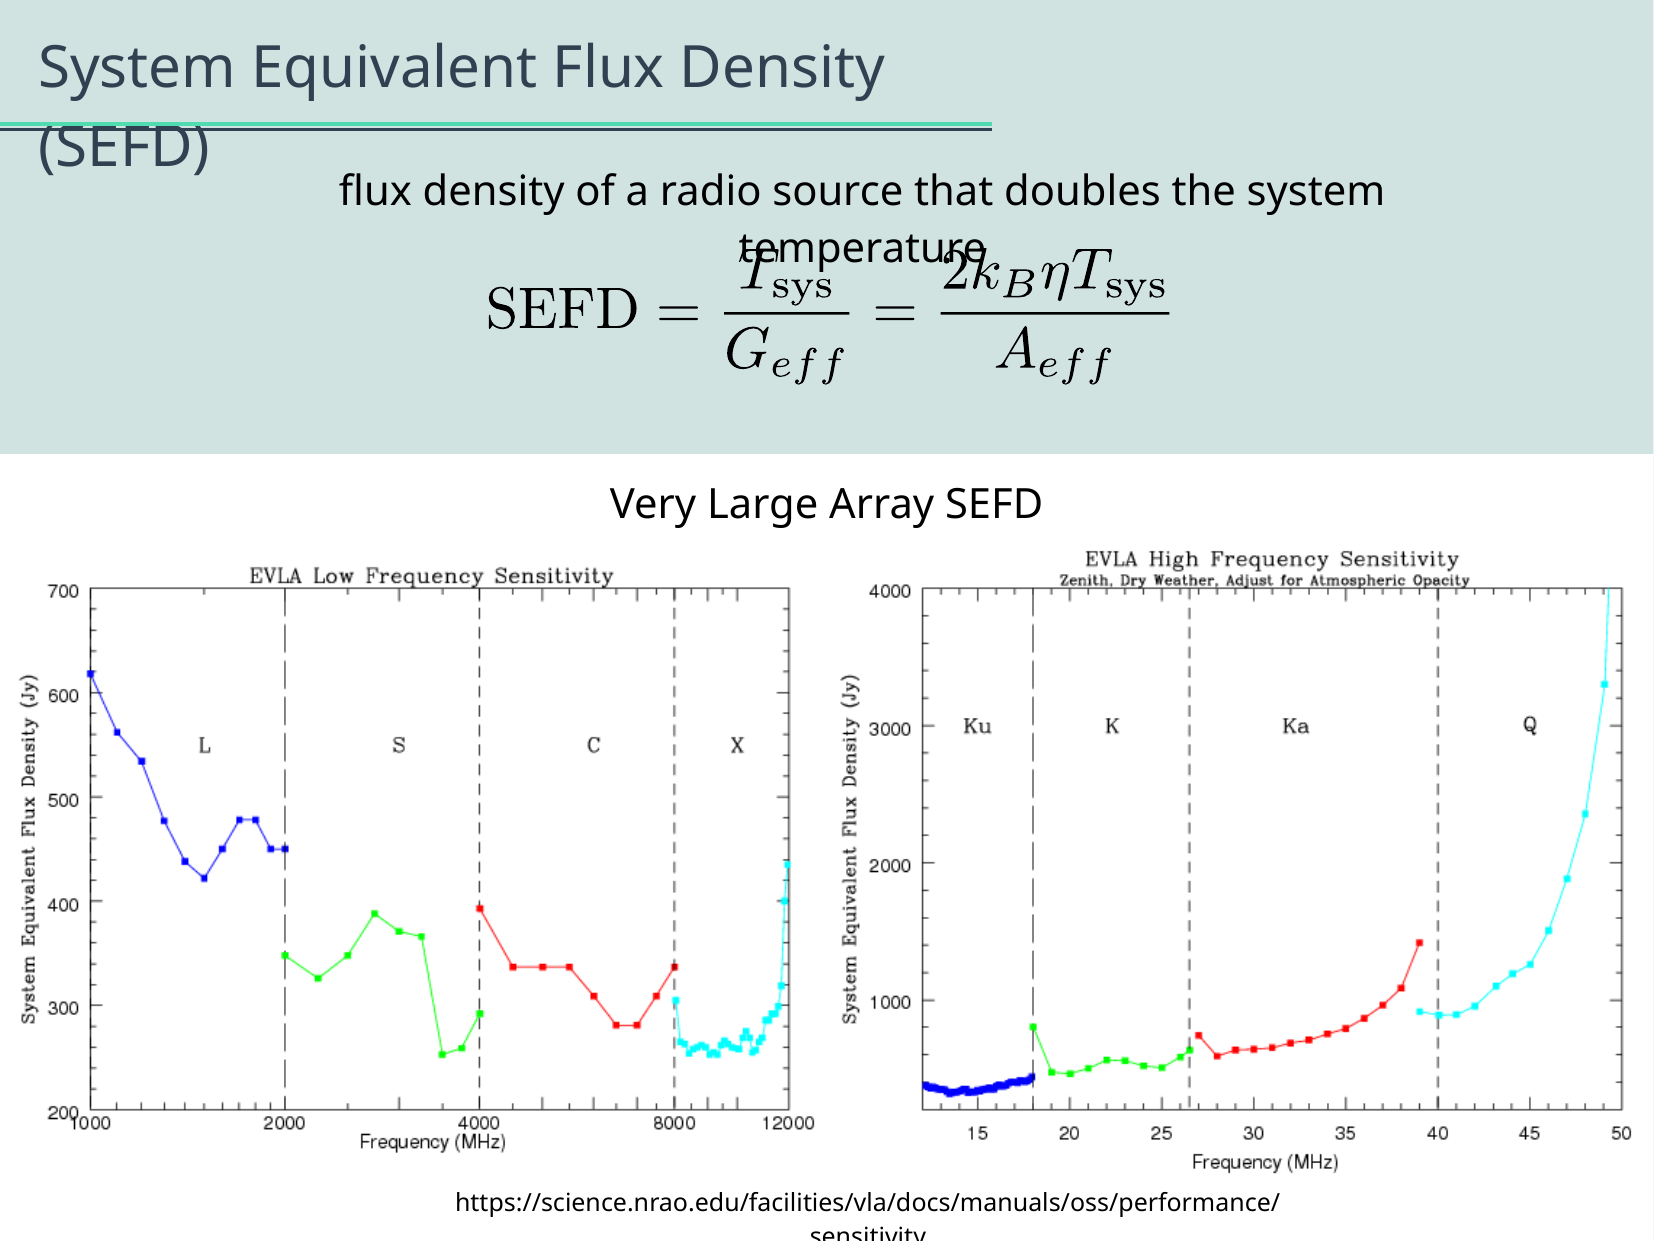

System Equivalent Flux Density (SEFD)
flux density of a radio source that doubles the system temperature
Very Large Array SEFD
https://science.nrao.edu/facilities/vla/docs/manuals/oss/performance/sensitivity
NASSP 2016
13